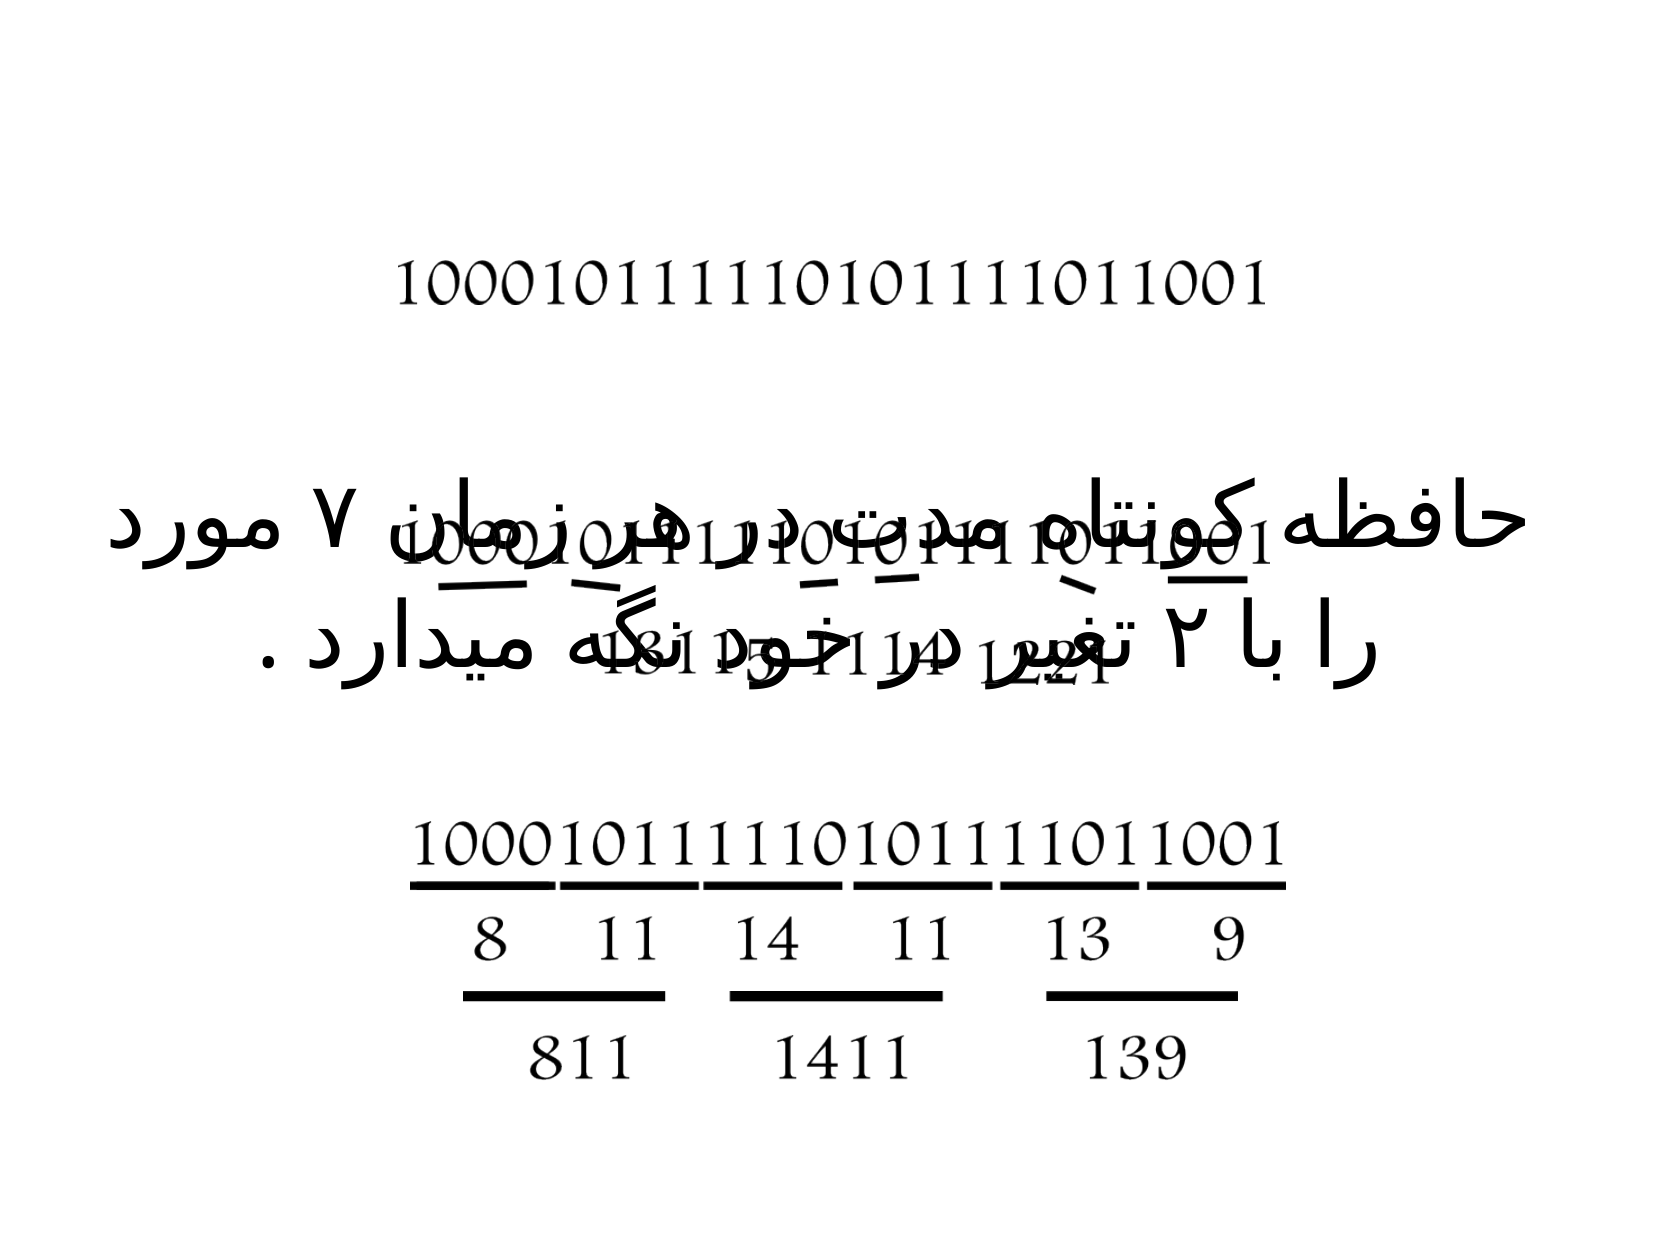

# حافظه کونتاه مدت در هر زمان ۷ مورد را با ۲ تغیر در خود نگه میدارد .